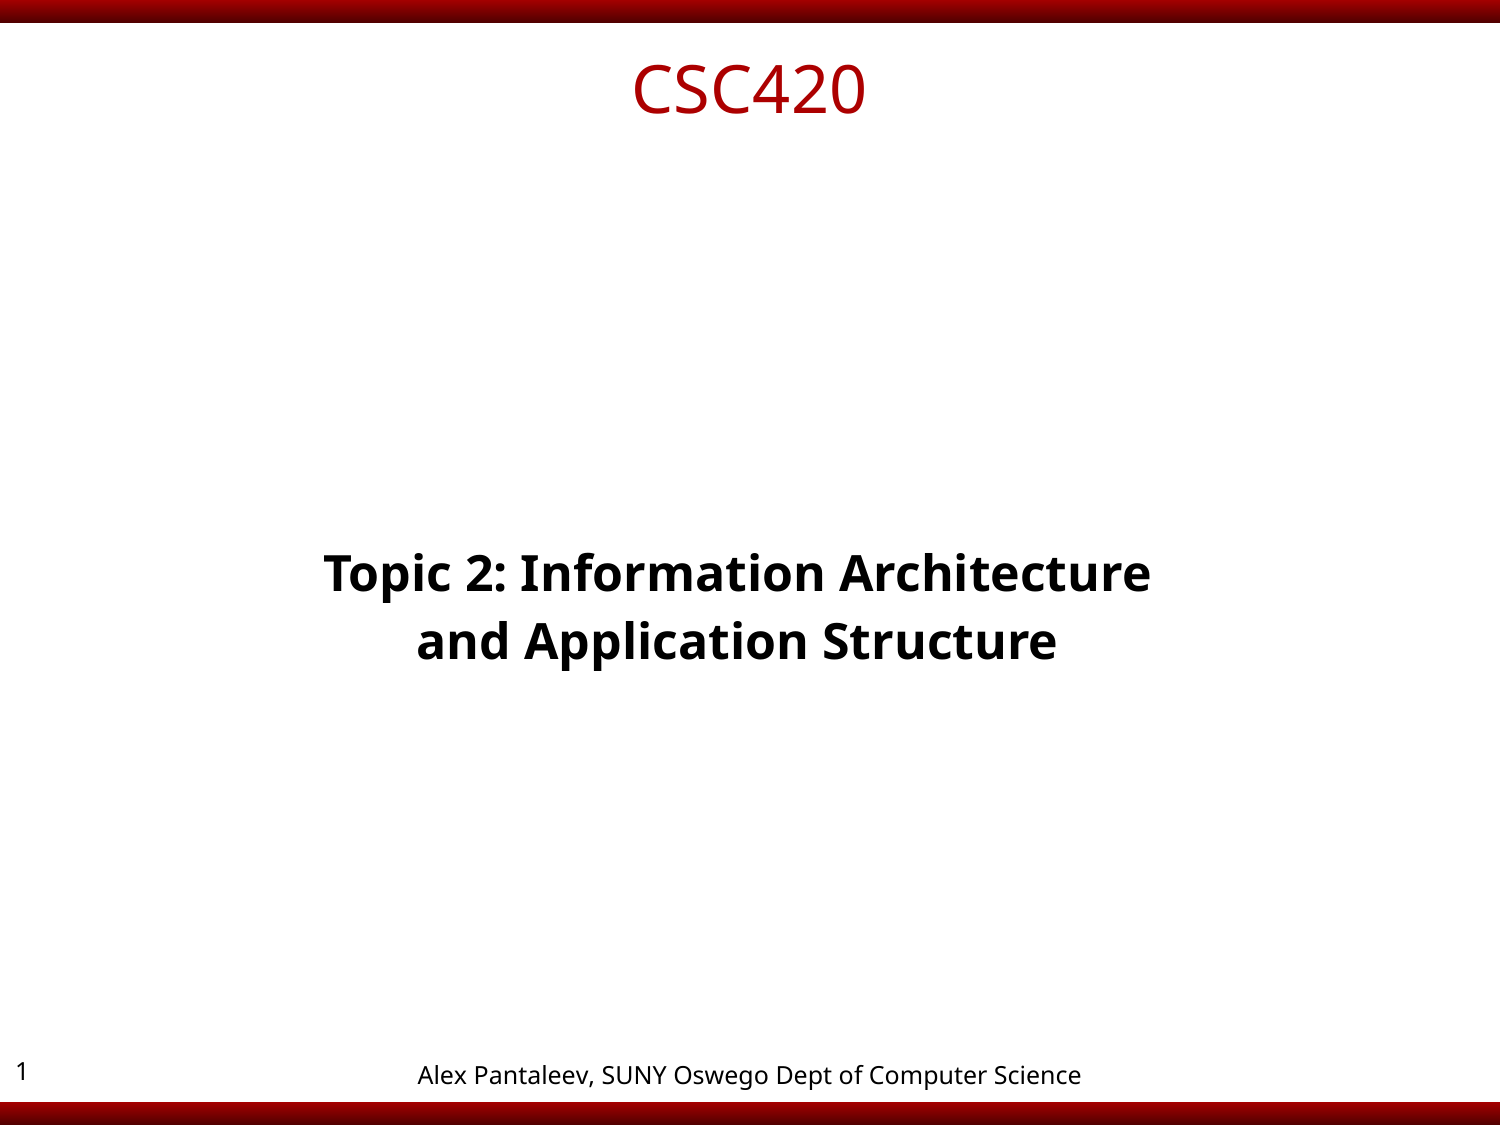

# CSC420
Topic 2: Information Architecture
and Application Structure
1